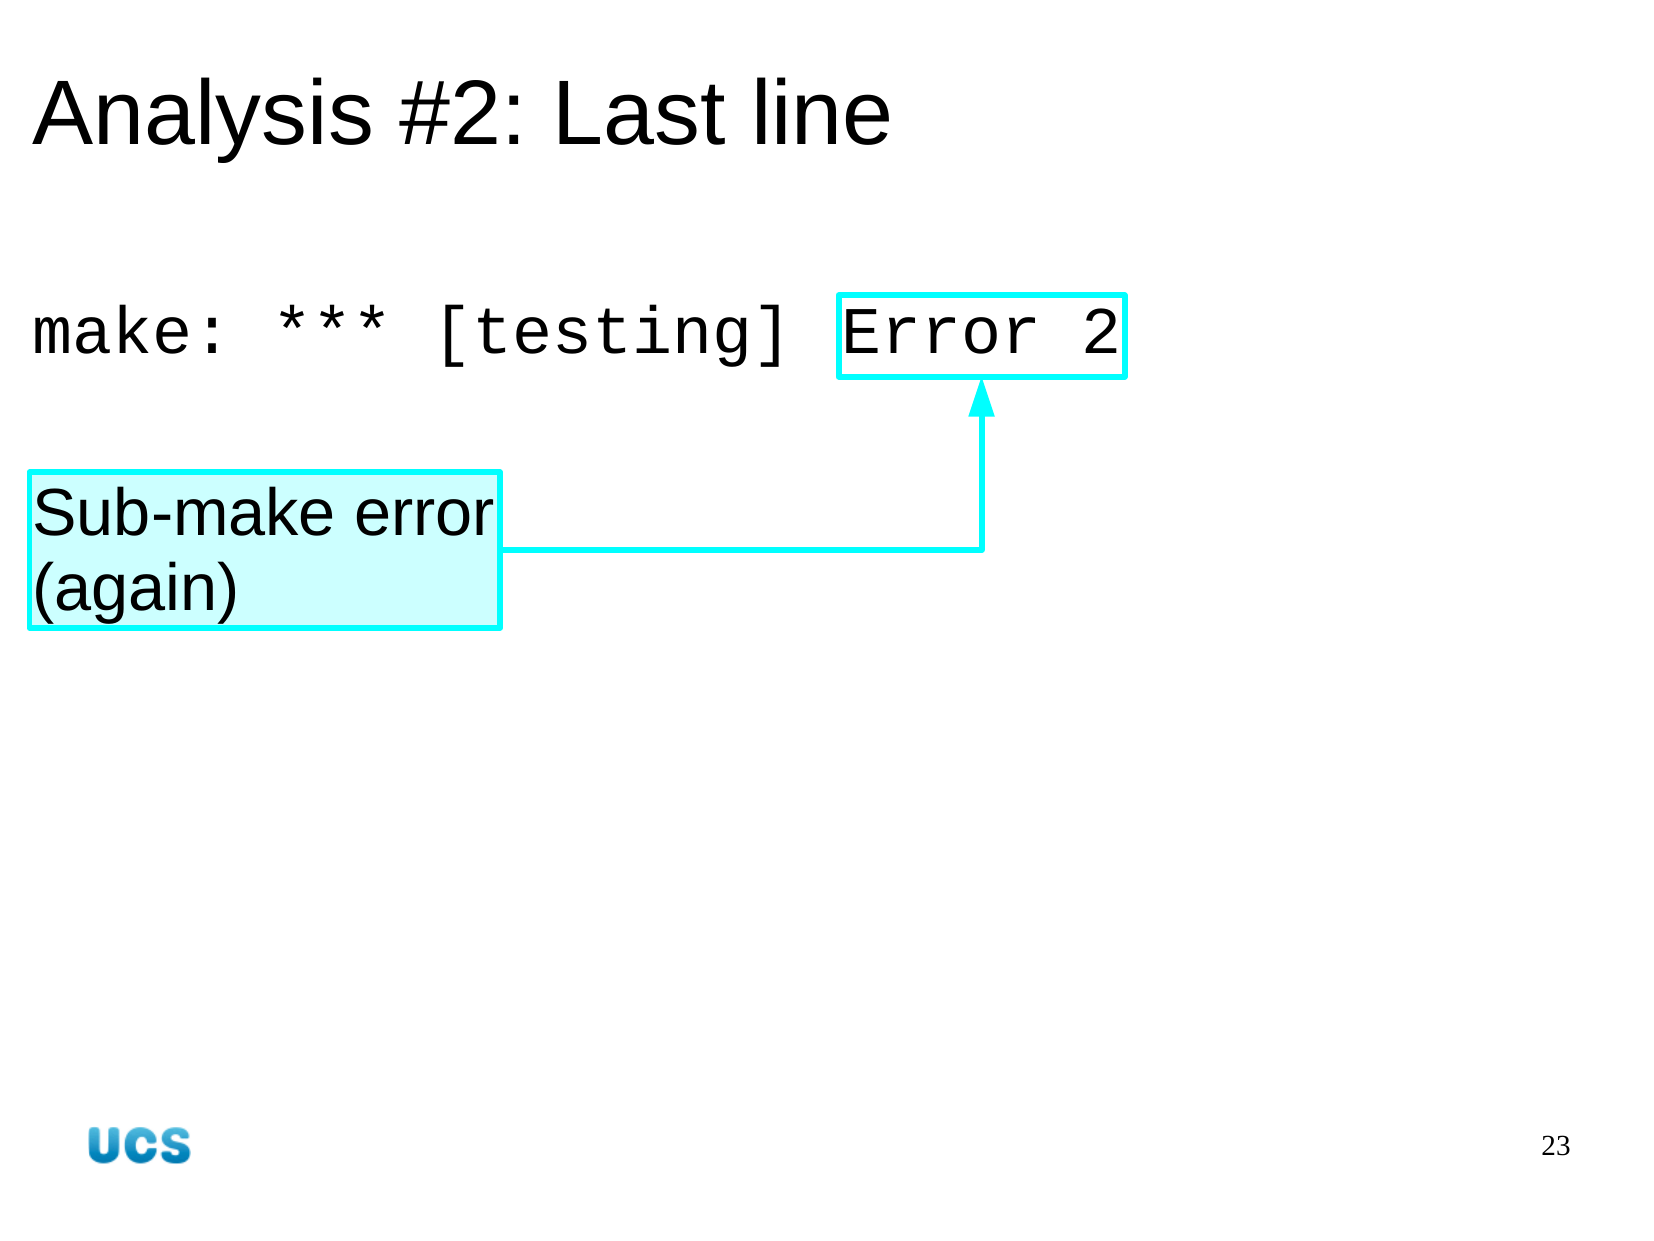

Analysis #2: Last line
make: *** [testing]
Error 2
Sub-make error
(again)
23